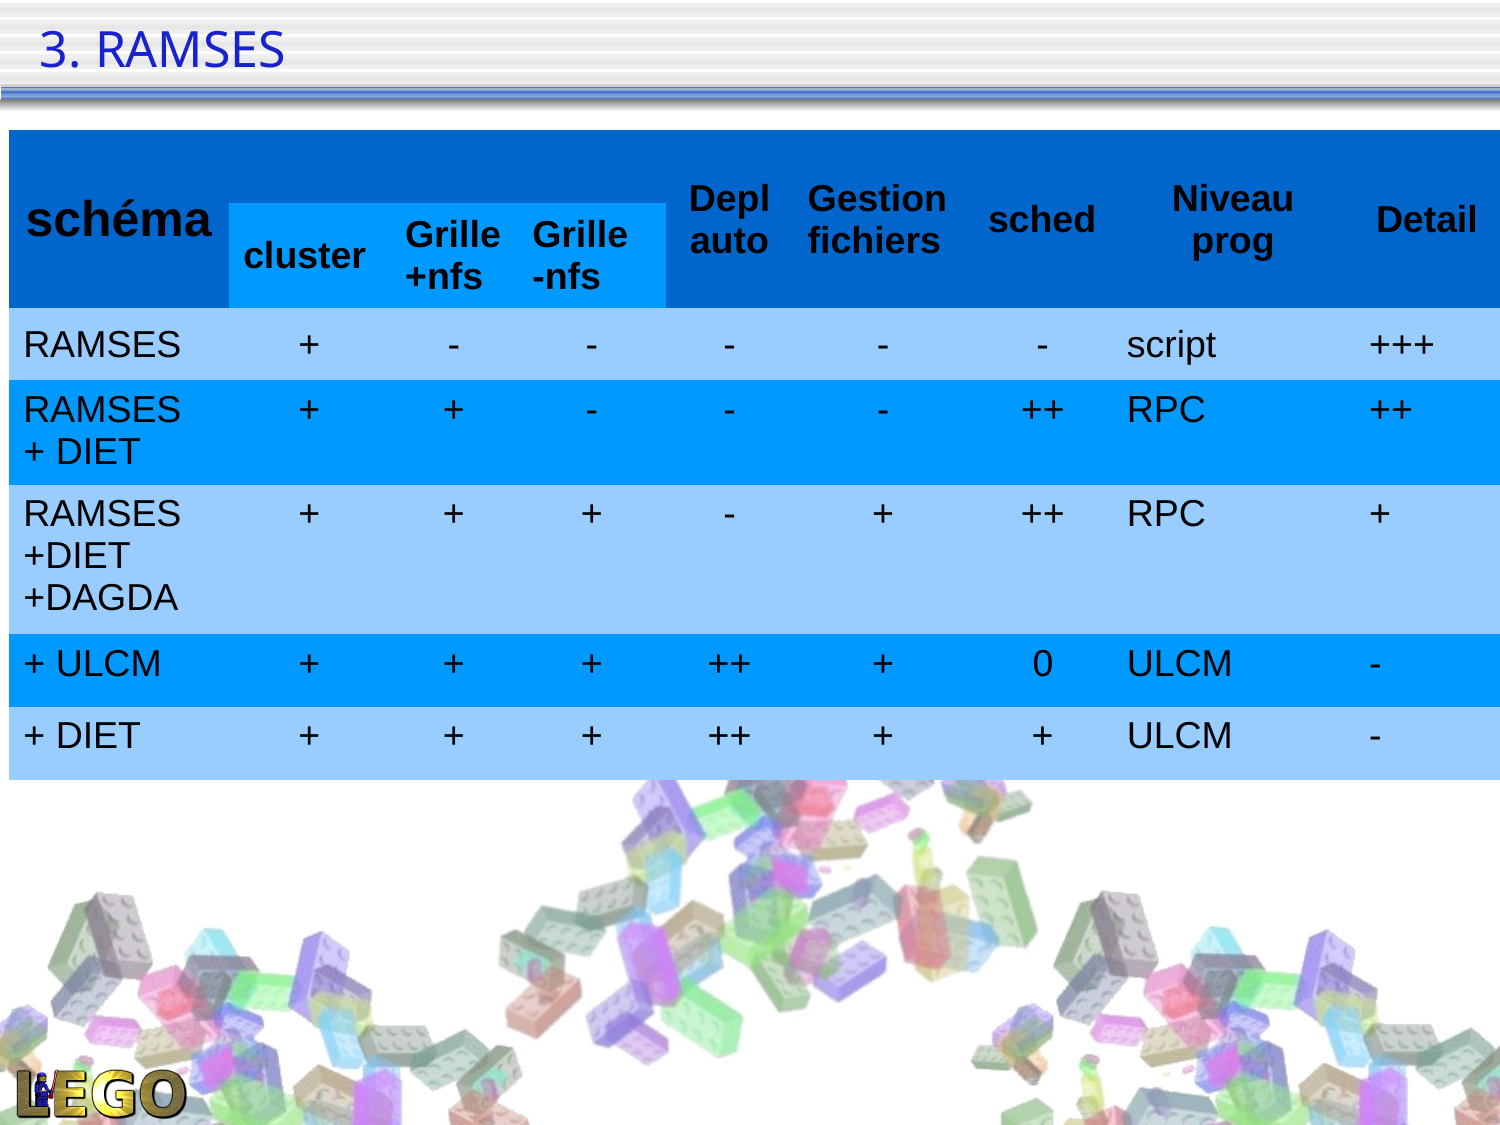

# 3. RAMSES
| schéma | | | | Depl auto | Gestion fichiers | sched | Niveau prog | Detail |
| --- | --- | --- | --- | --- | --- | --- | --- | --- |
| | cluster | Grille +nfs | Grille -nfs | | | | | |
| RAMSES | + | - | - | - | - | - | script | +++ |
| RAMSES + DIET | + | + | - | - | - | ++ | RPC | ++ |
| RAMSES +DIET +DAGDA | + | + | + | - | + | ++ | RPC | + |
| + ULCM | + | + | + | ++ | + | 0 | ULCM | - |
| + DIET | + | + | + | ++ | + | + | ULCM | - |